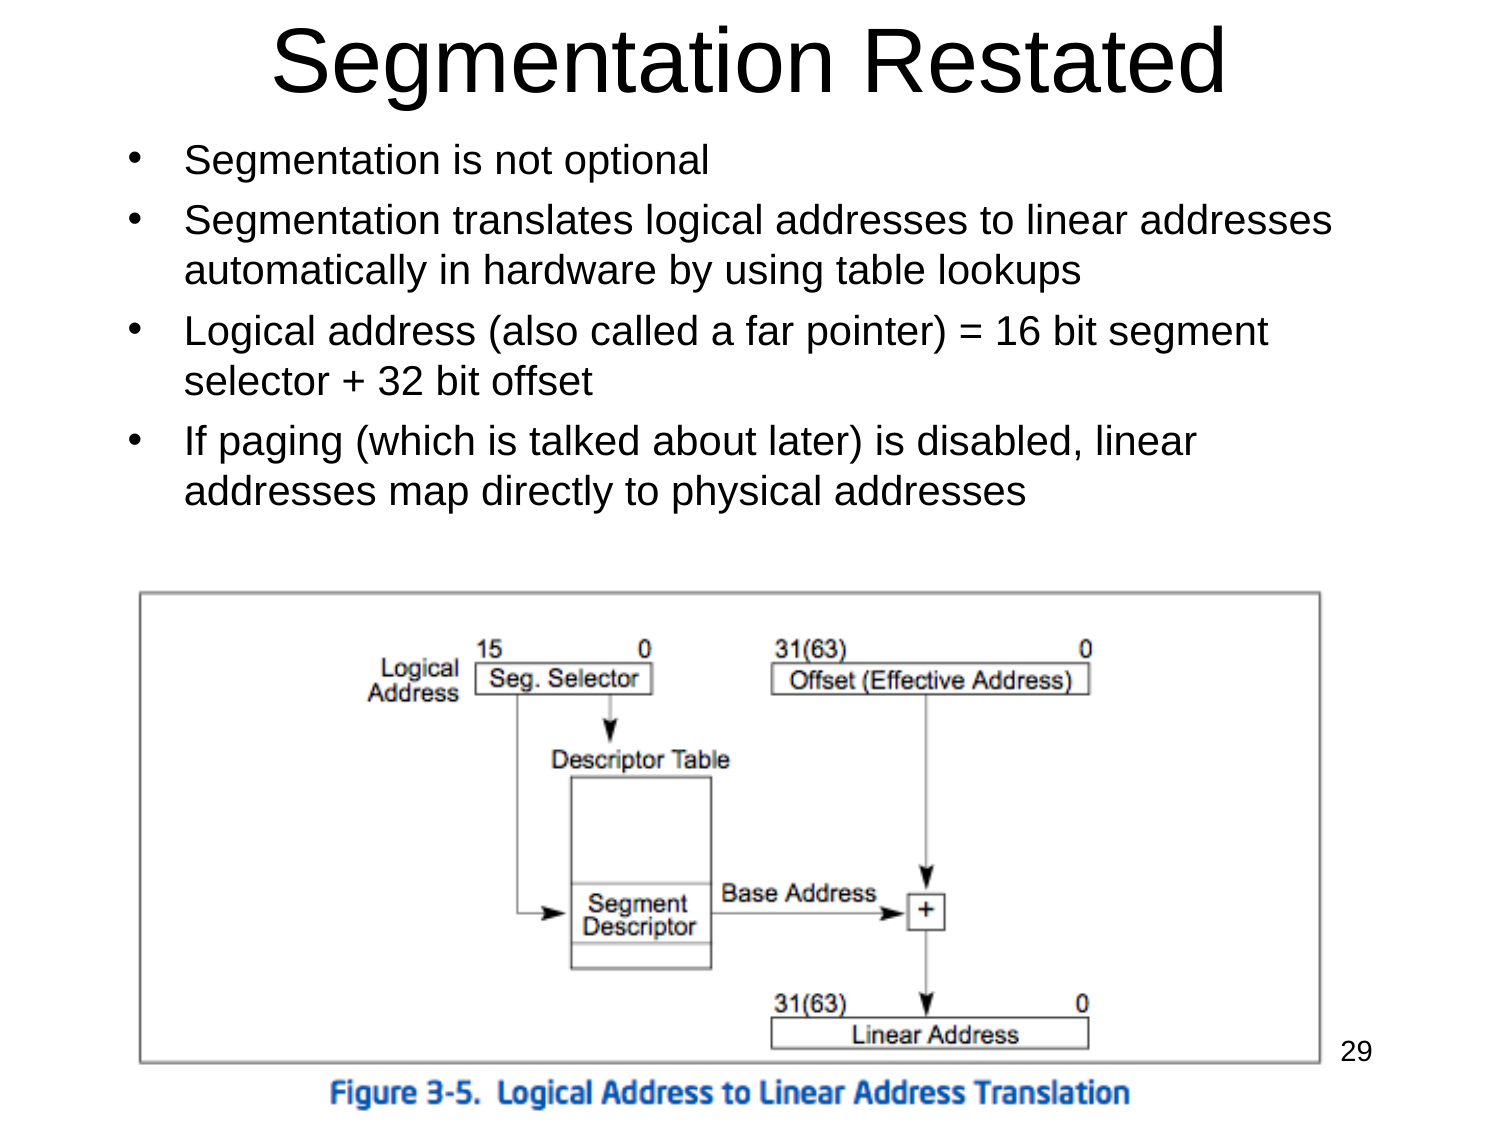

# Segmentation Restated
Segmentation is not optional
Segmentation translates logical addresses to linear addresses automatically in hardware by using table lookups
Logical address (also called a far pointer) = 16 bit segment selector + 32 bit offset
If paging (which is talked about later) is disabled, linear addresses map directly to physical addresses